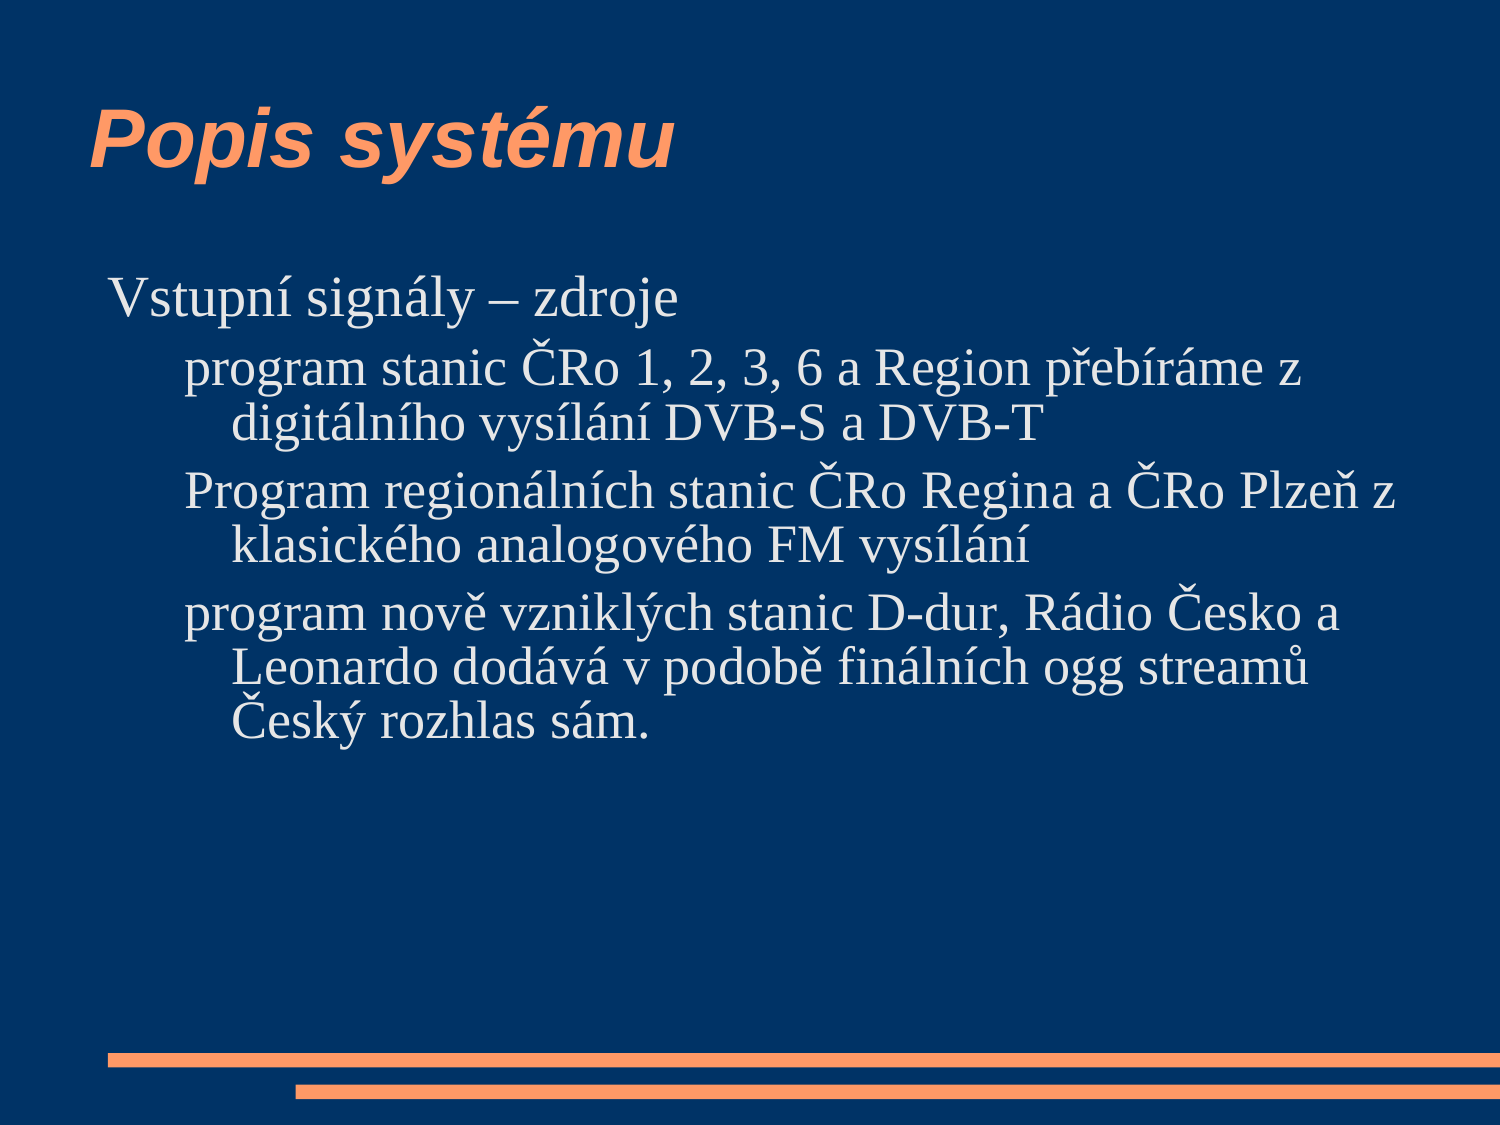

# Popis systému
Vstupní signály – zdroje
program stanic ČRo 1, 2, 3, 6 a Region přebíráme z digitálního vysílání DVB-S a DVB-T
Program regionálních stanic ČRo Regina a ČRo Plzeň z klasického analogového FM vysílání
program nově vzniklých stanic D-dur, Rádio Česko a Leonardo dodává v podobě finálních ogg streamů Český rozhlas sám.